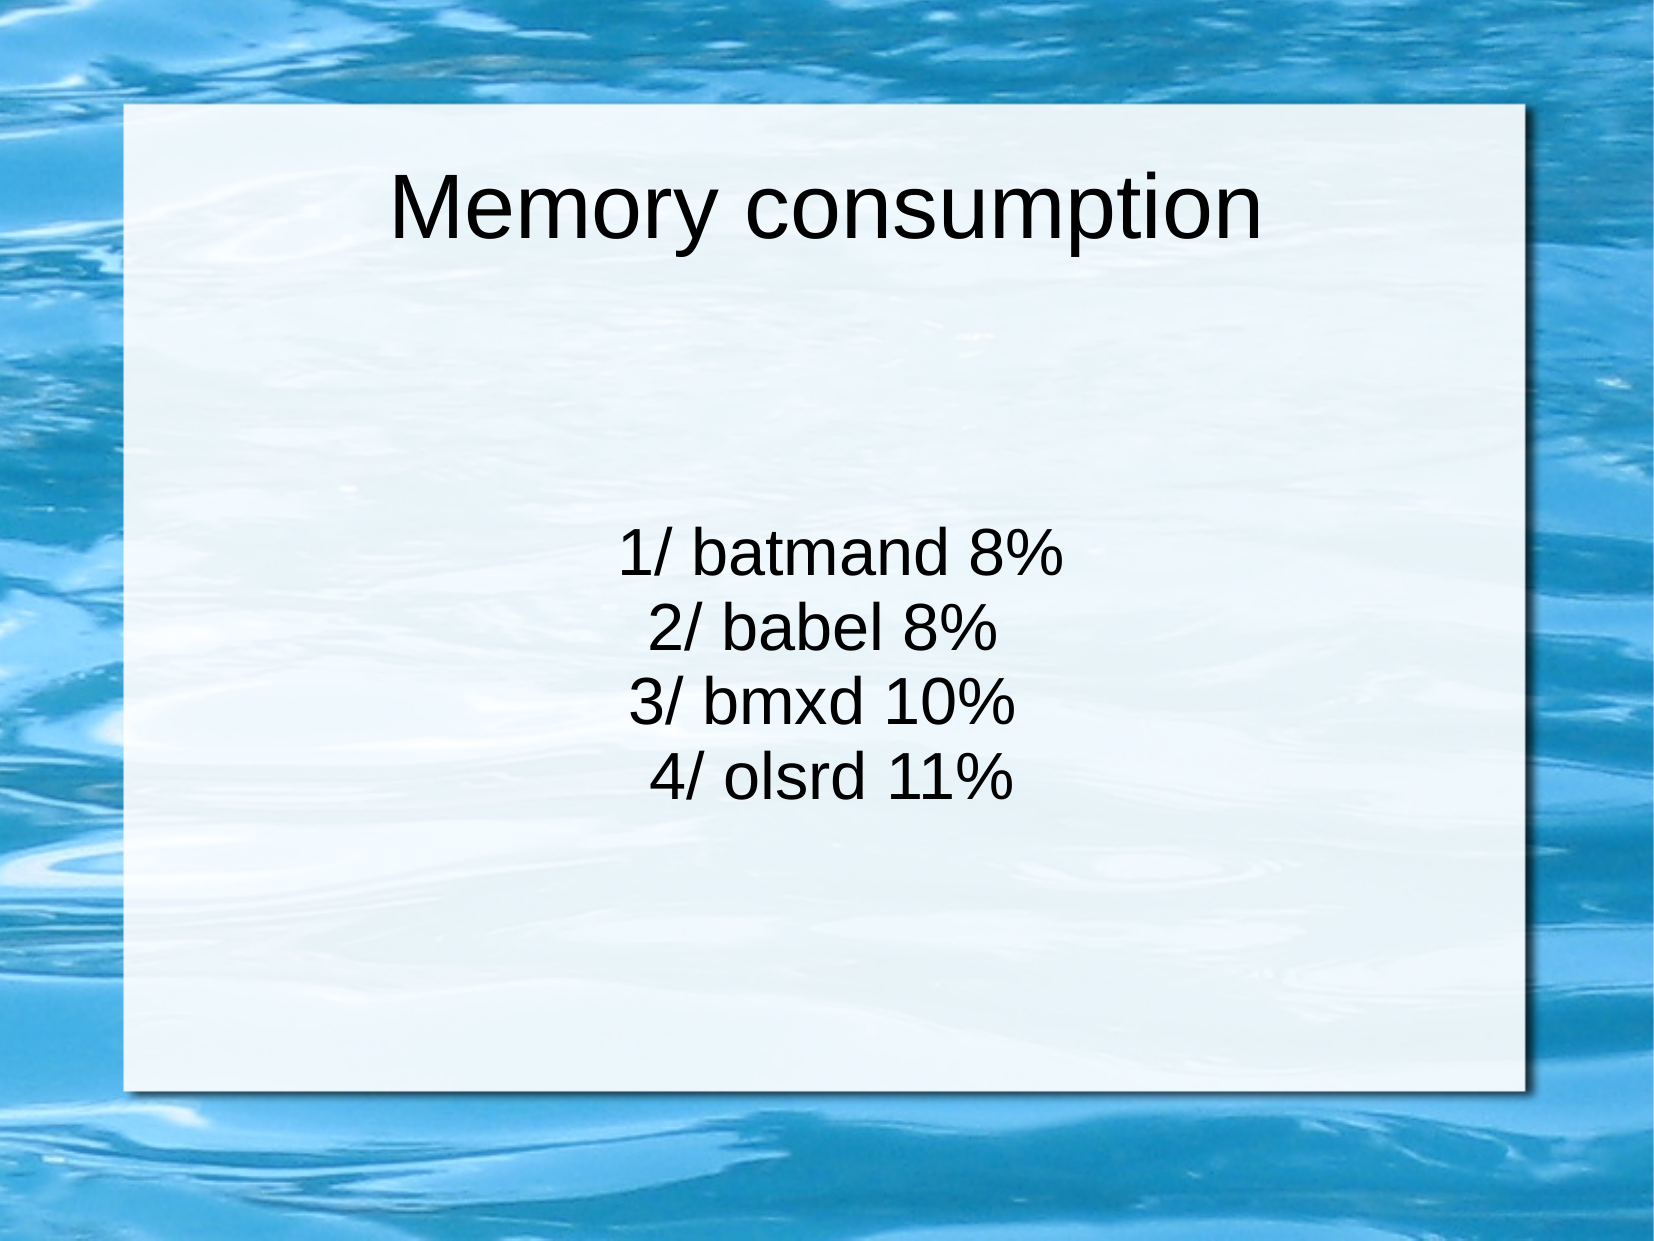

# Memory consumption
1/ batmand 8%
2/ babel 8%
3/ bmxd 10%
4/ olsrd 11%